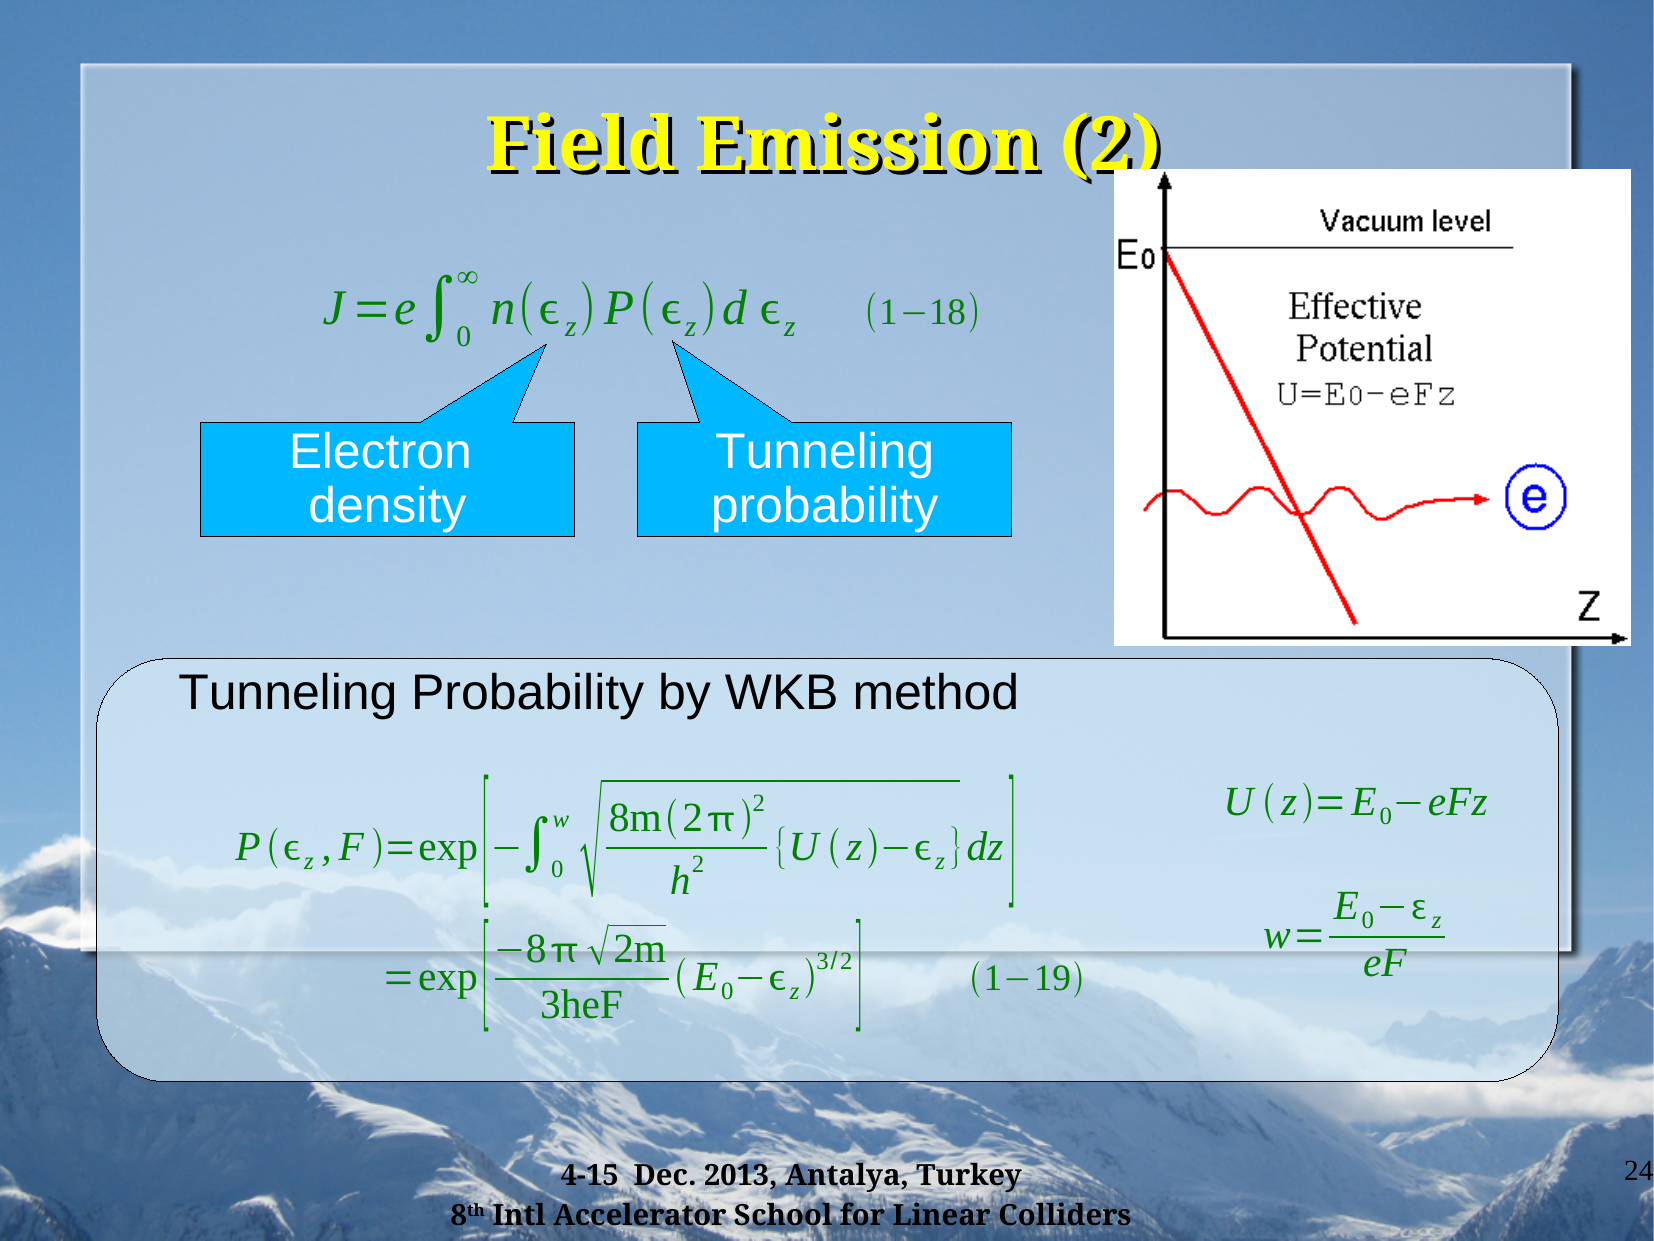

# Field Emission (2)
Electron
density
Tunneling
probability
Tunneling Probability by WKB method
24